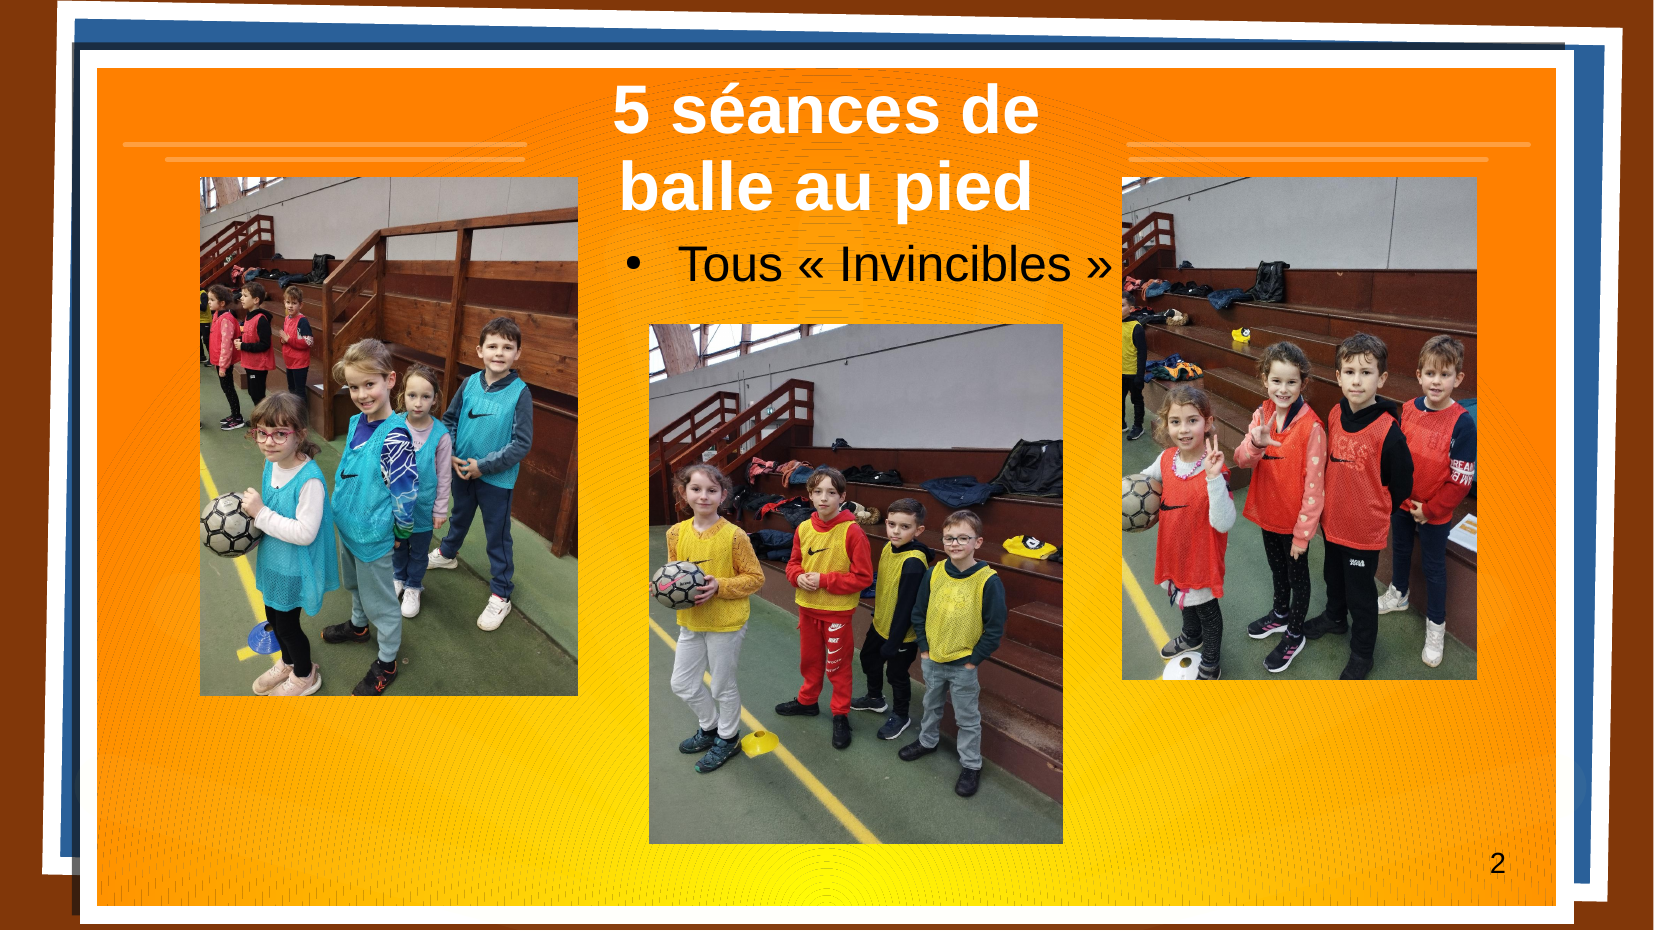

# 5 séances de balle au pied
Tous « Invincibles »
2